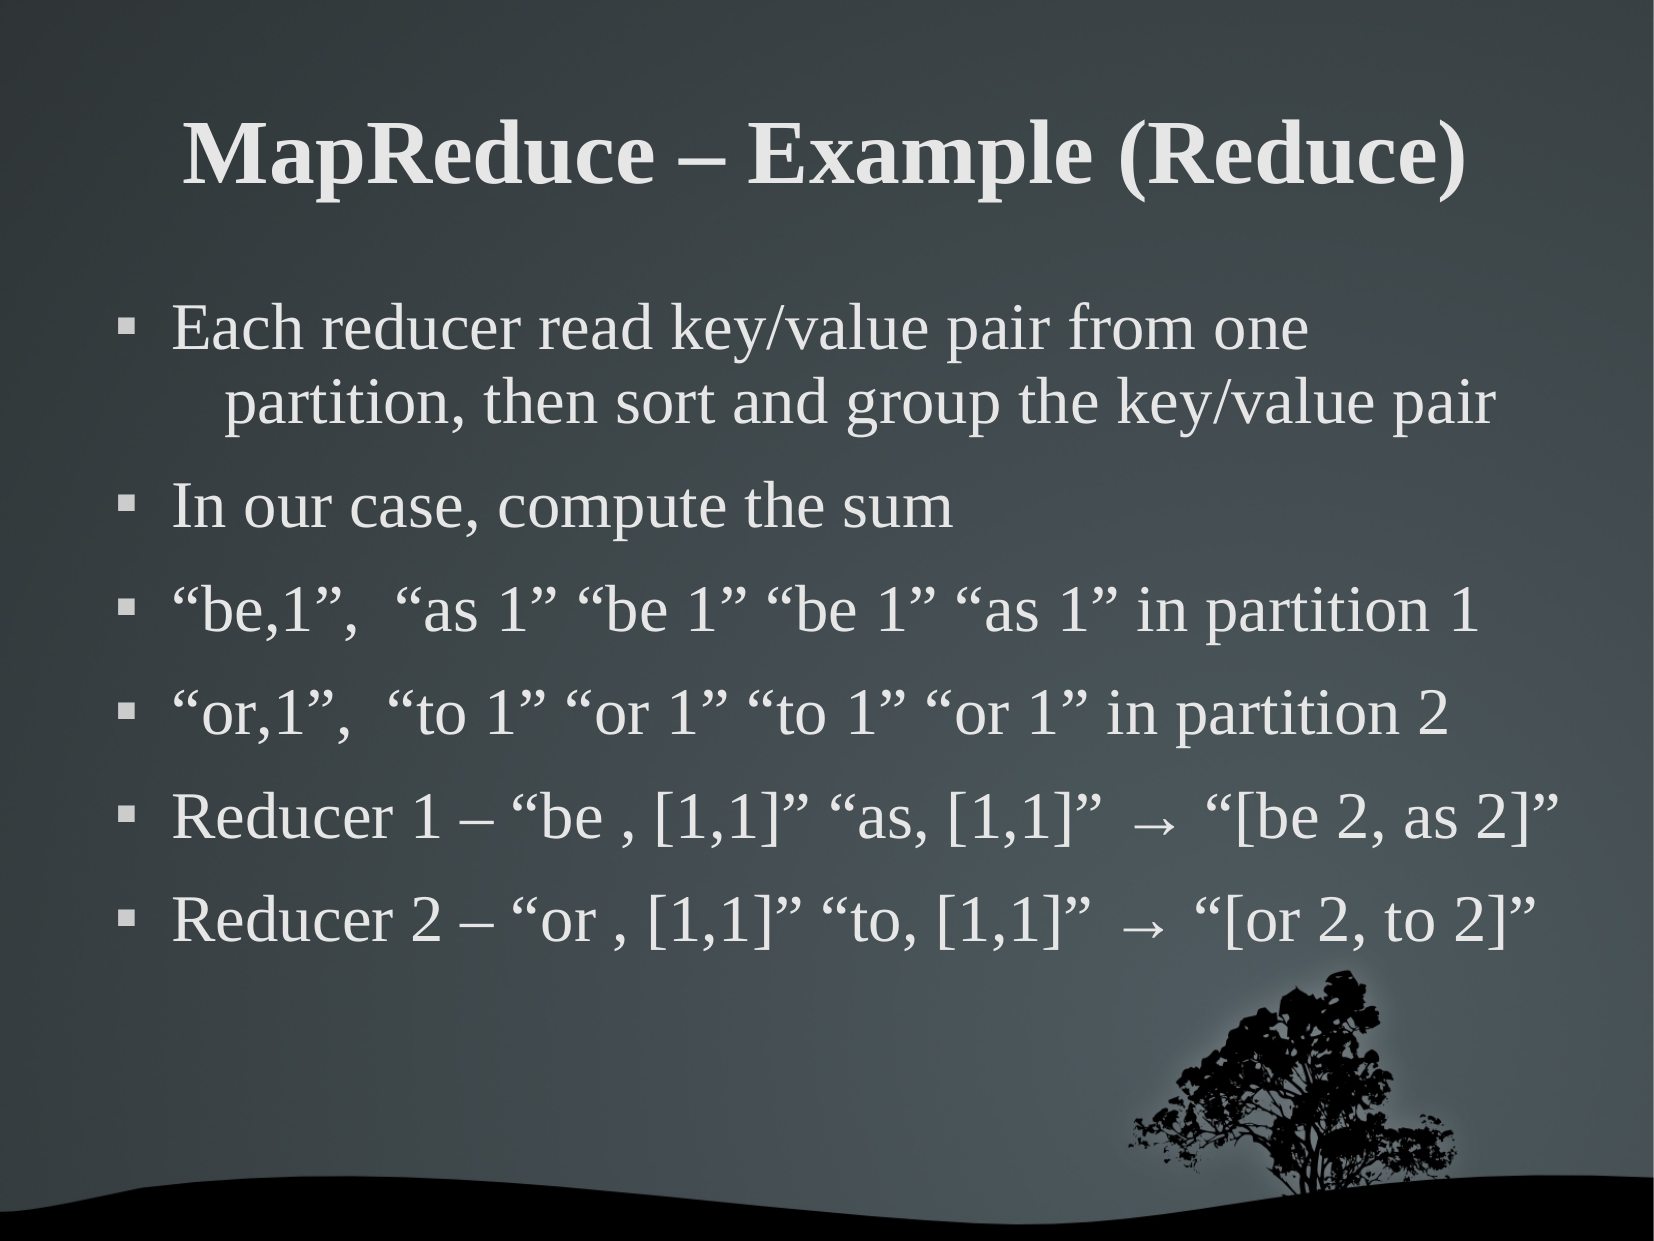

# MapReduce – Example (Reduce)
Each reducer read key/value pair from one partition, then sort and group the key/value pair
In our case, compute the sum
“be,1”, “as 1” “be 1” “be 1” “as 1” in partition 1
“or,1”, “to 1” “or 1” “to 1” “or 1” in partition 2
Reducer 1 – “be , [1,1]” “as, [1,1]” → “[be 2, as 2]”
Reducer 2 – “or , [1,1]” “to, [1,1]” → “[or 2, to 2]”